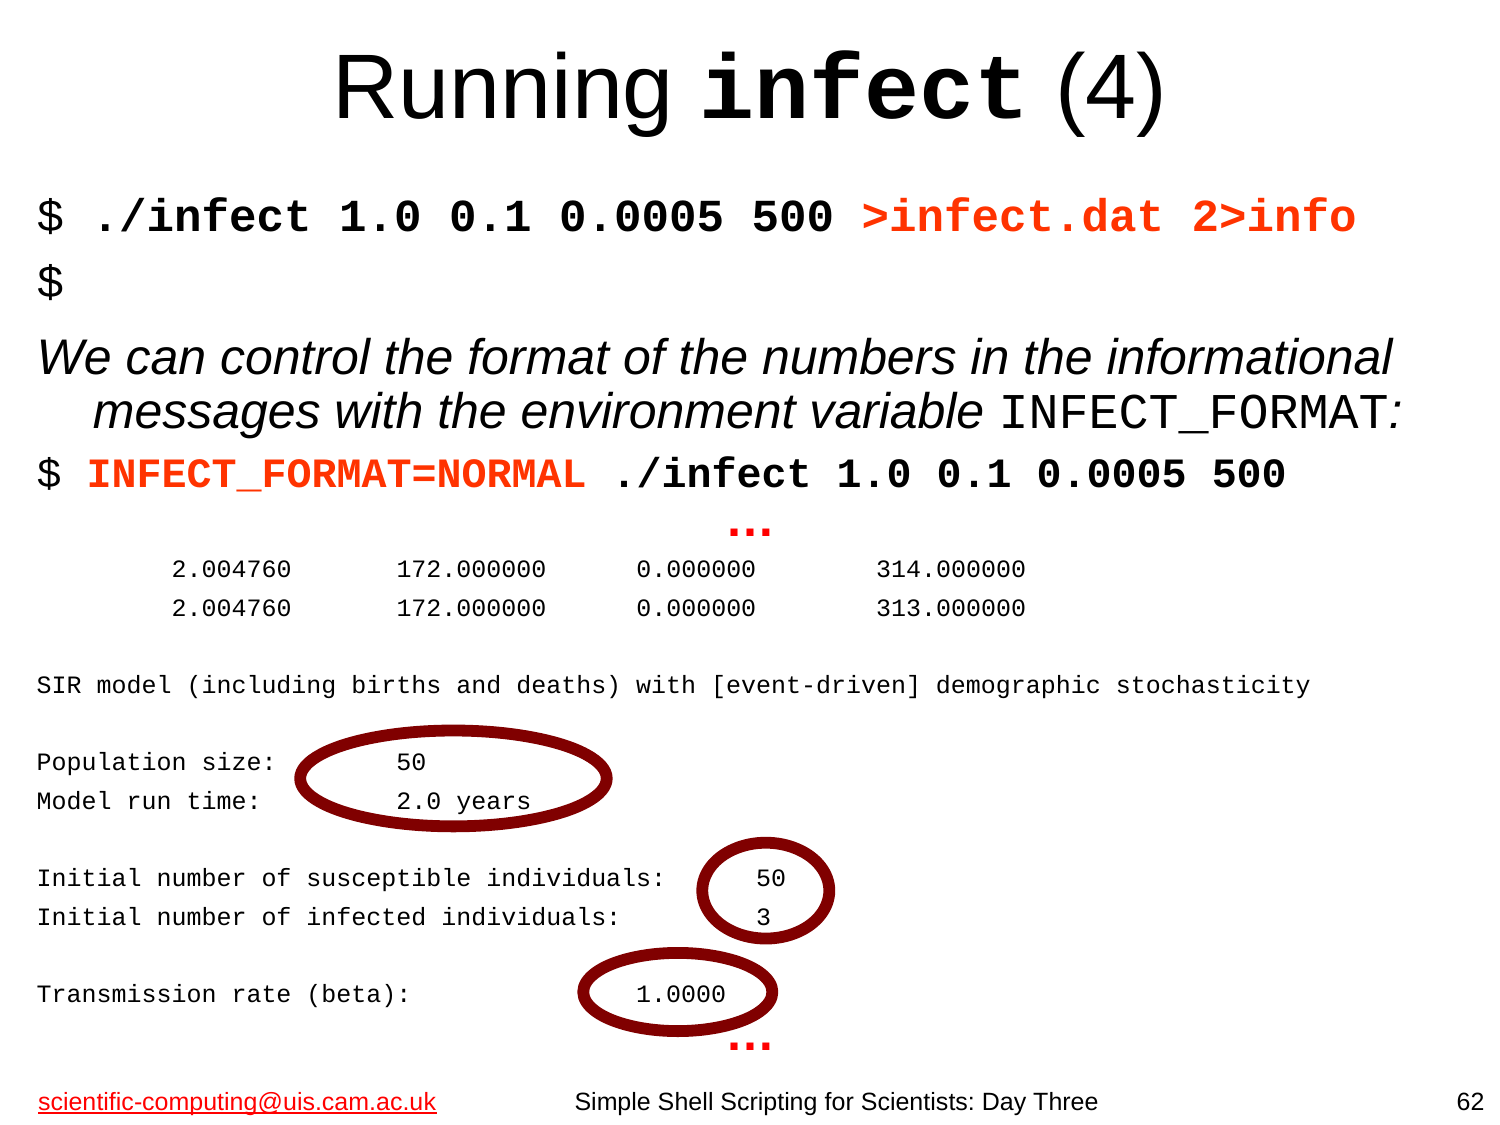

# Running infect (4)
$ ./infect 1.0 0.1 0.0005 500 >infect.dat 2>info
$
We can control the format of the numbers in the informational messages with the environment variable INFECT_FORMAT:
$ INFECT_FORMAT=NORMAL ./infect 1.0 0.1 0.0005 500
…
 2.004760 172.000000 0.000000 314.000000
 2.004760 172.000000 0.000000 313.000000
SIR model (including births and deaths) with [event-driven] demographic stochasticity
Population size: 50
Model run time: 2.0 years
Initial number of susceptible individuals: 50
Initial number of infected individuals: 3
Transmission rate (beta): 1.0000
…
escience-support@ucs.cam.ac.uk	Simple Shell Scripting for Scientists: Day Two
62